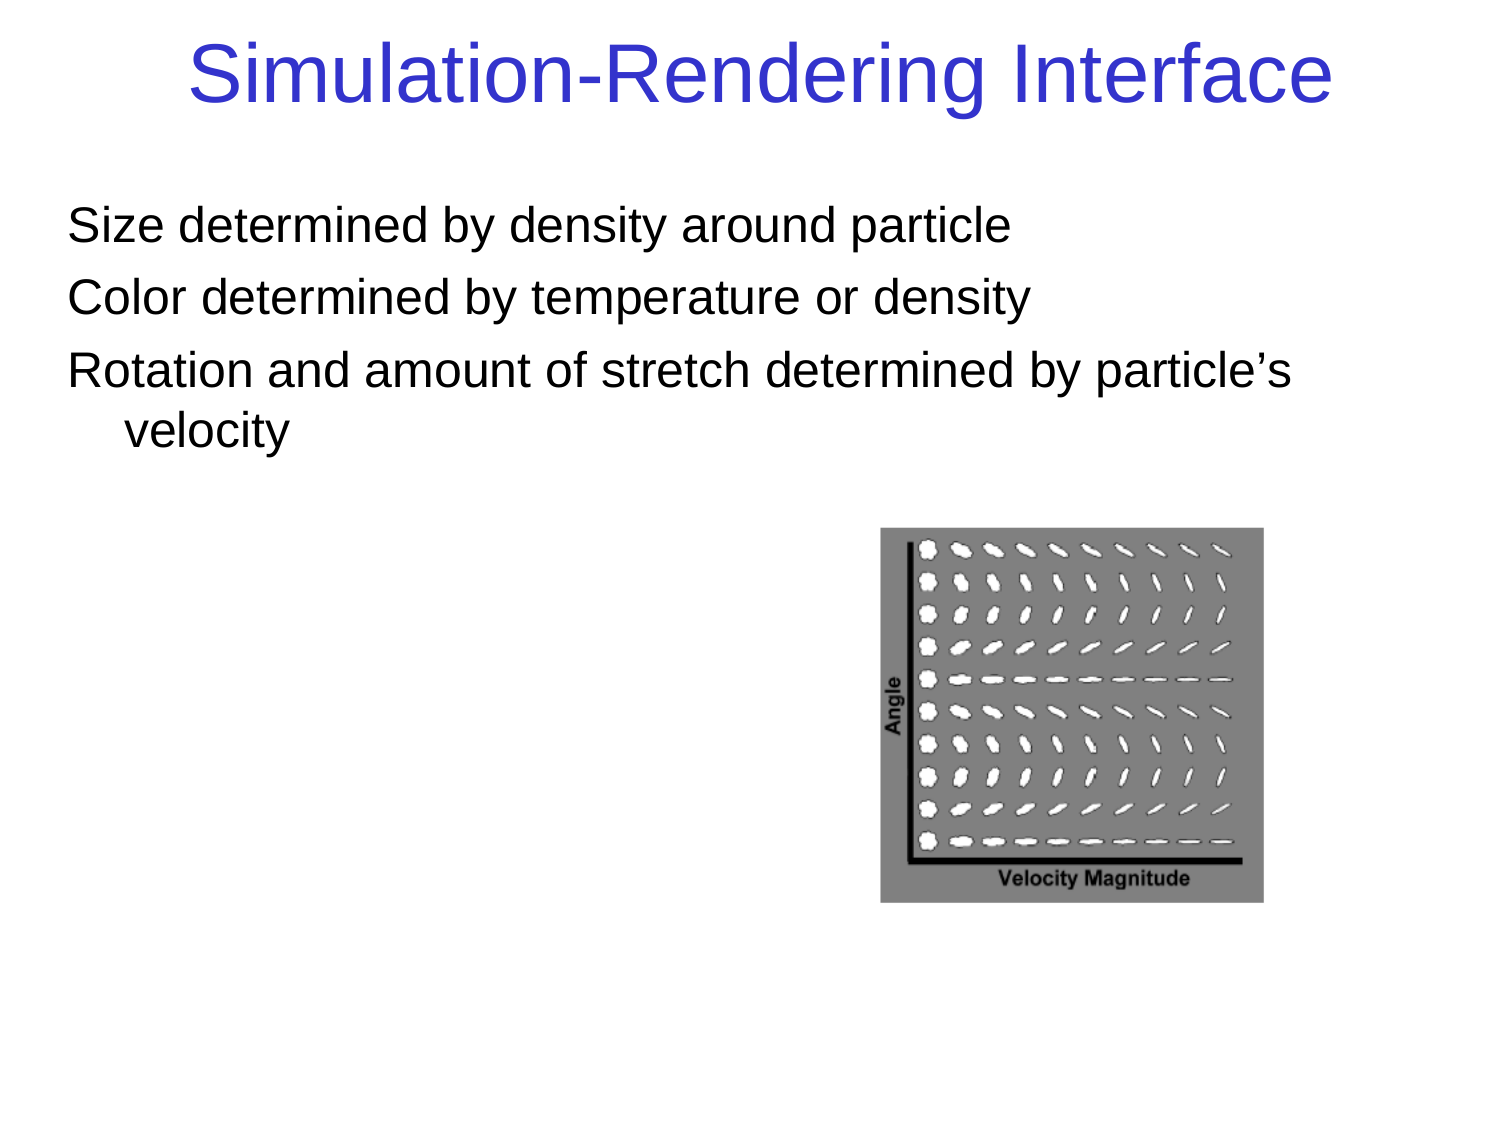

# Simulation-Rendering Interface
Size determined by density around particle
Color determined by temperature or density
Rotation and amount of stretch determined by particle’s velocity